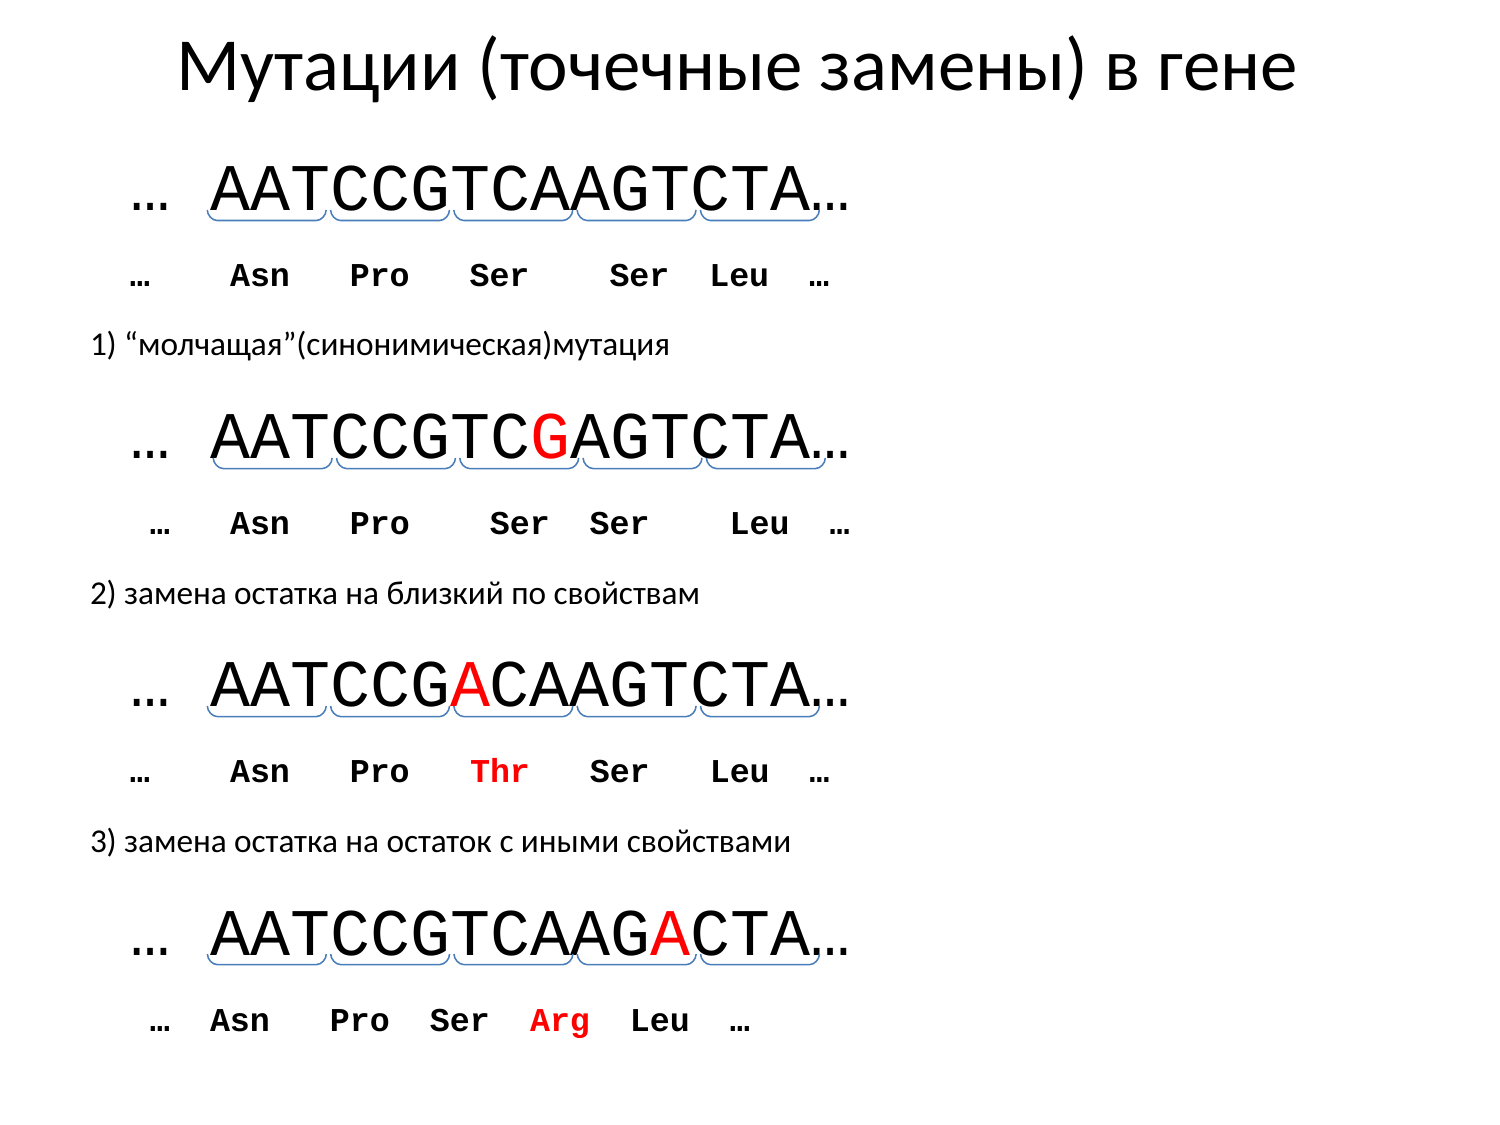

# Мутации (точечные замены) в гене
 … AATCCGTCAAGTCTA…
 … Asn Pro Ser Ser Leu …
1) “молчащая”(синонимическая)мутация
 … AATCCGTCGAGTCTA…
 … Asn Pro Ser Ser Leu …
2) замена остатка на близкий по свойствам
 … AATCCGACAAGTCTA…
 … Asn Pro Thr Ser Leu …
3) замена остатка на остаток с иными свойствами
 … AATCCGTCAAGACTA…
 … Asn Pro Ser Arg Leu …